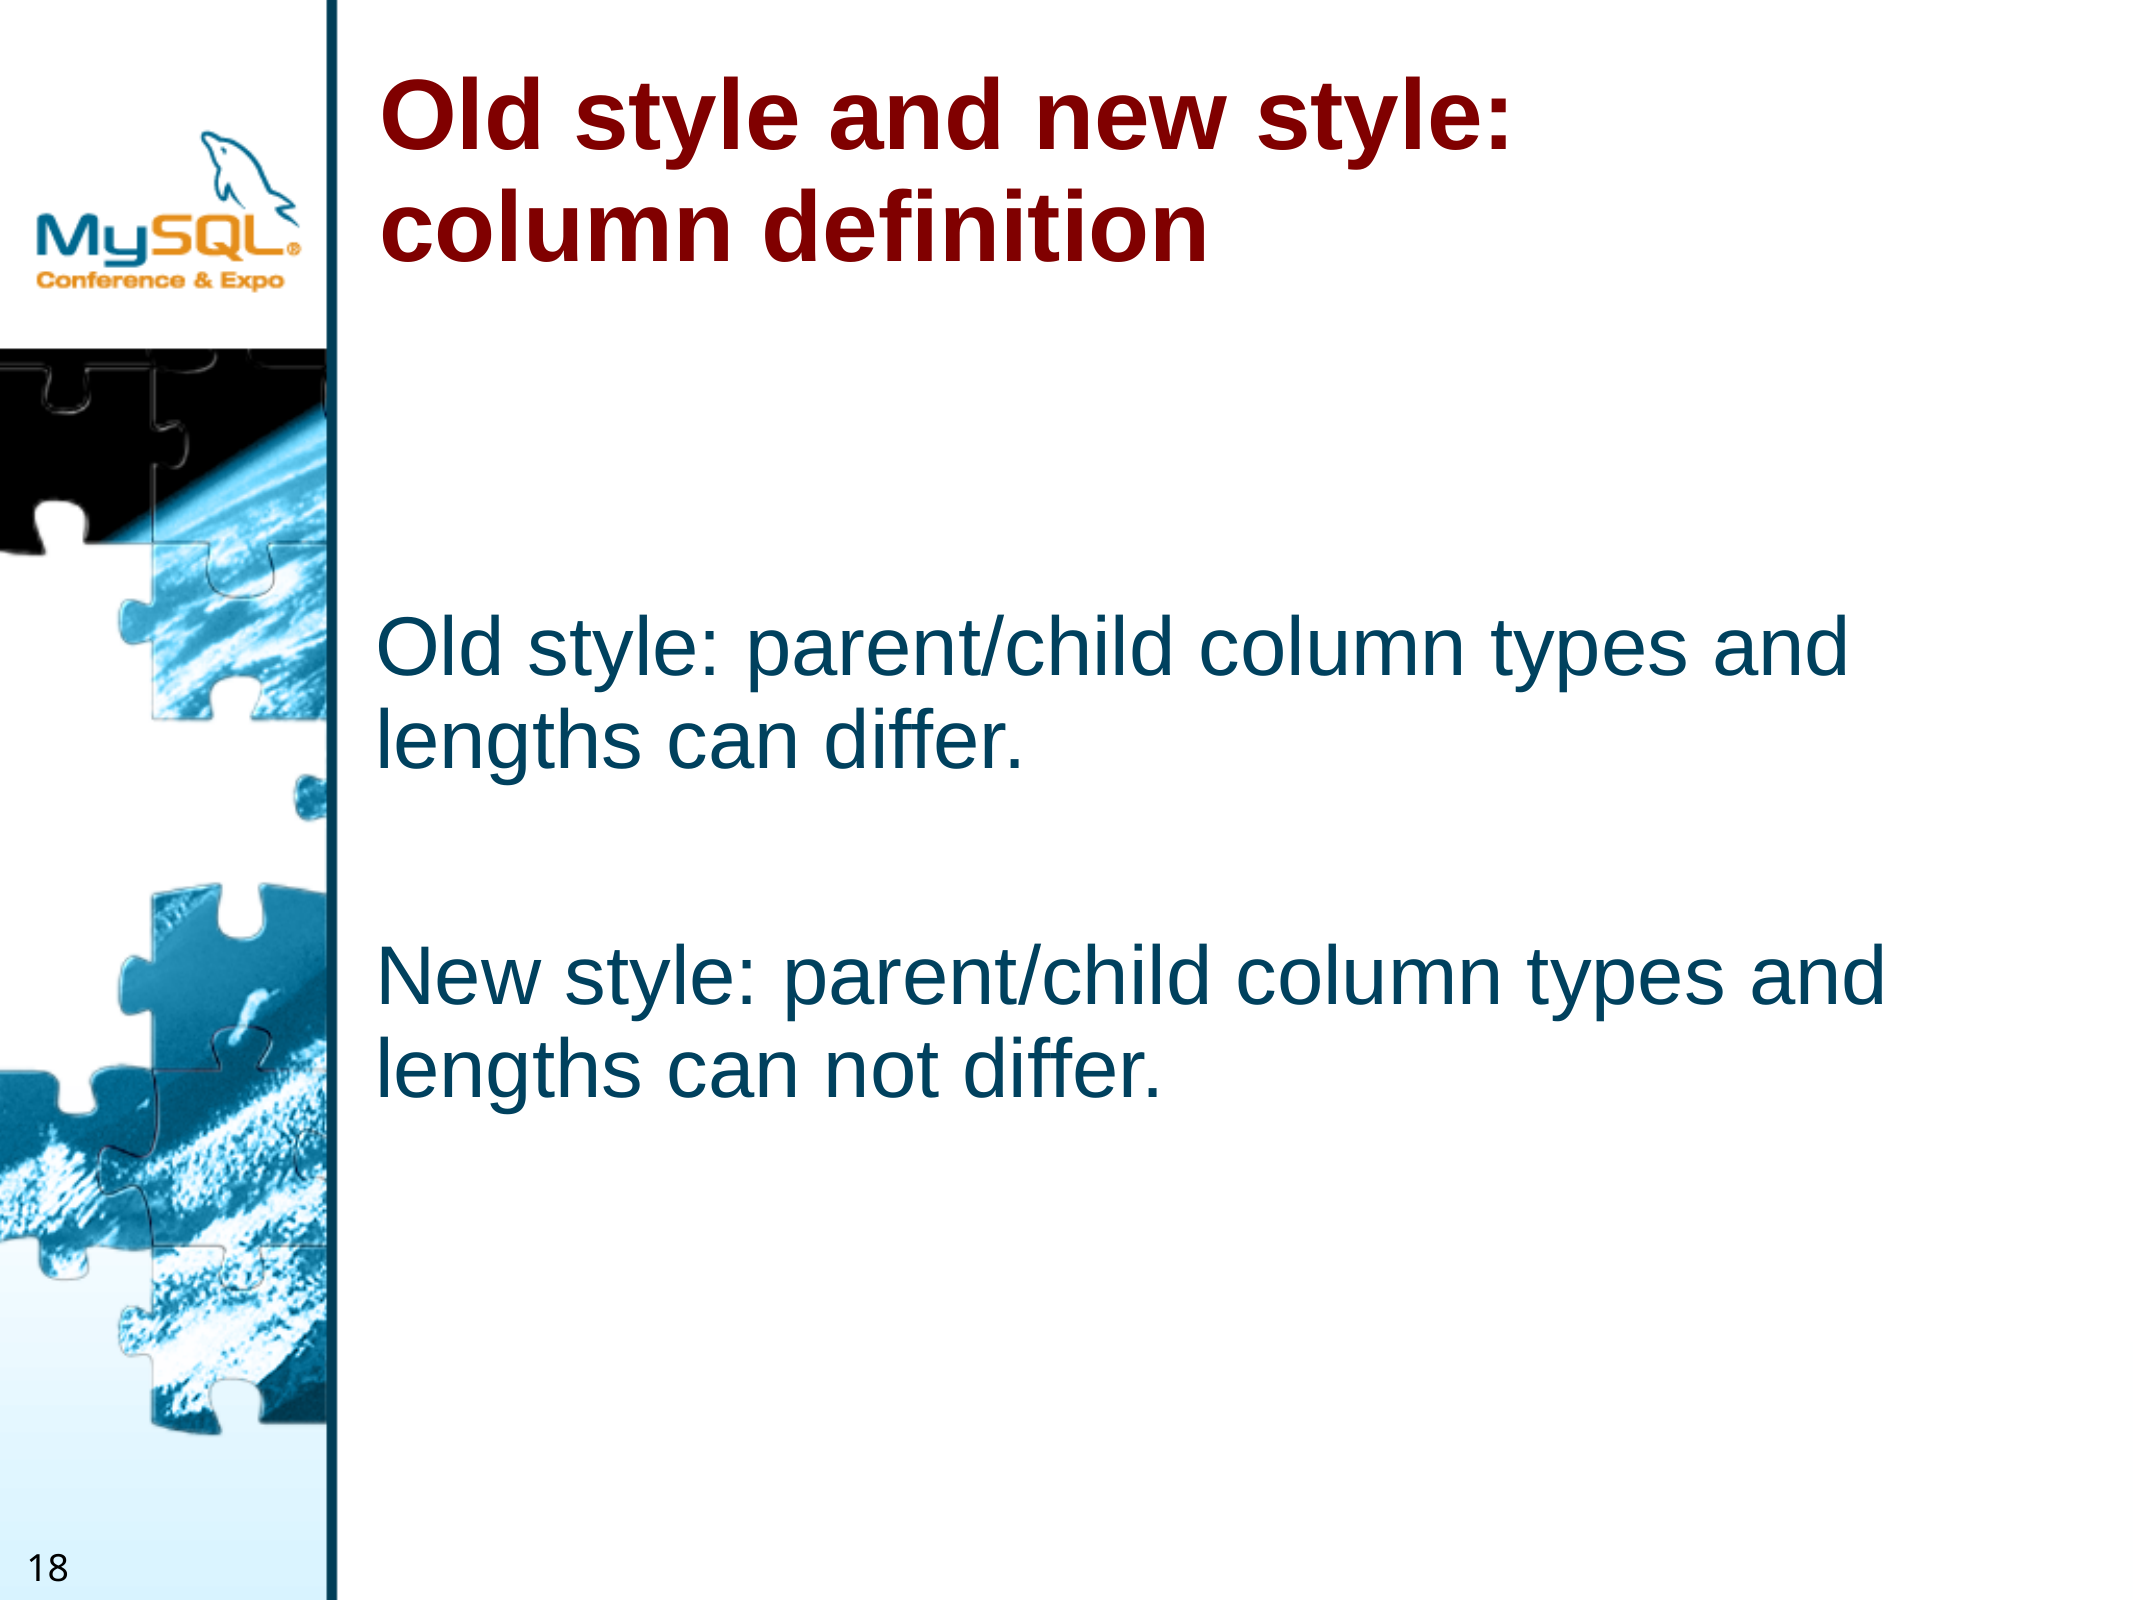

# Old style and new style: column definition
Old style: parent/child column types and lengths can differ.
New style: parent/child column types and lengths can not differ.